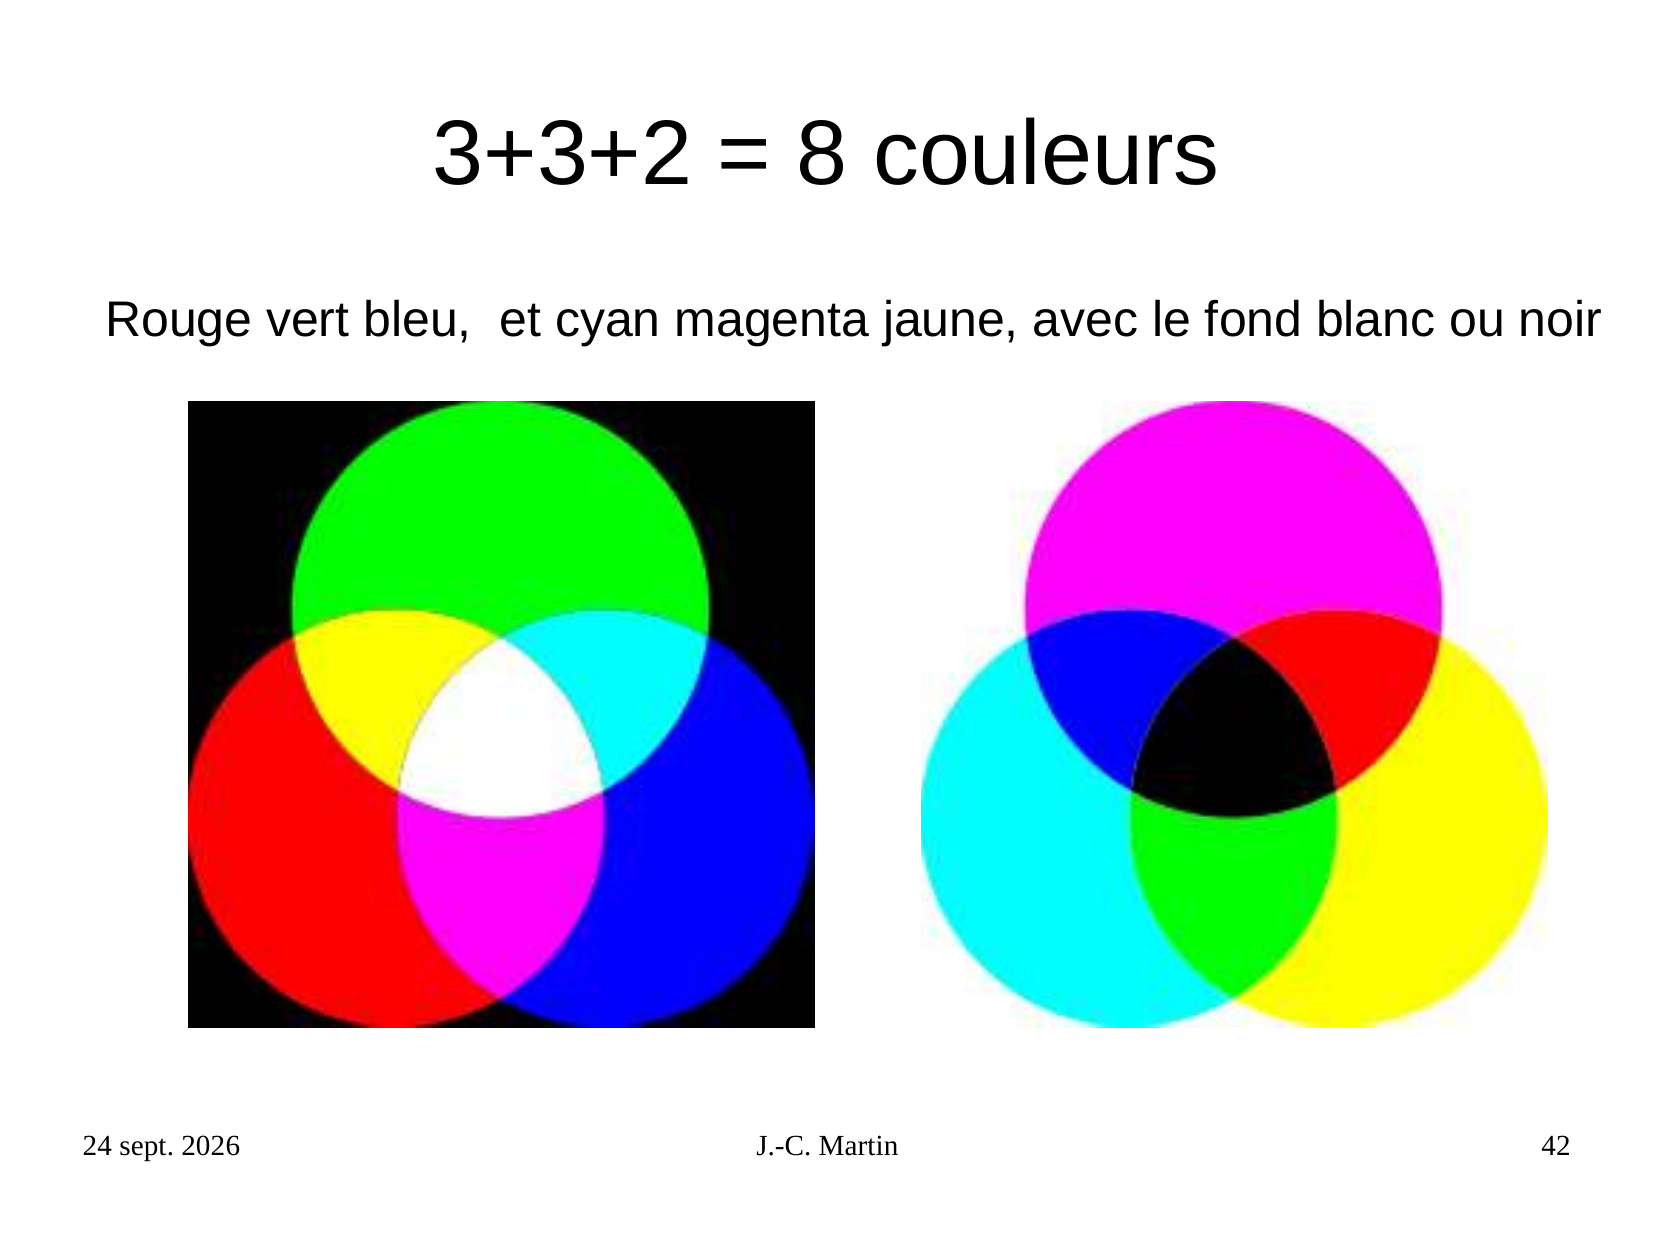

# 3+3+2 = 8 couleurs
Rouge vert bleu, et cyan magenta jaune, avec le fond blanc ou noir
J.-C. Martin
42